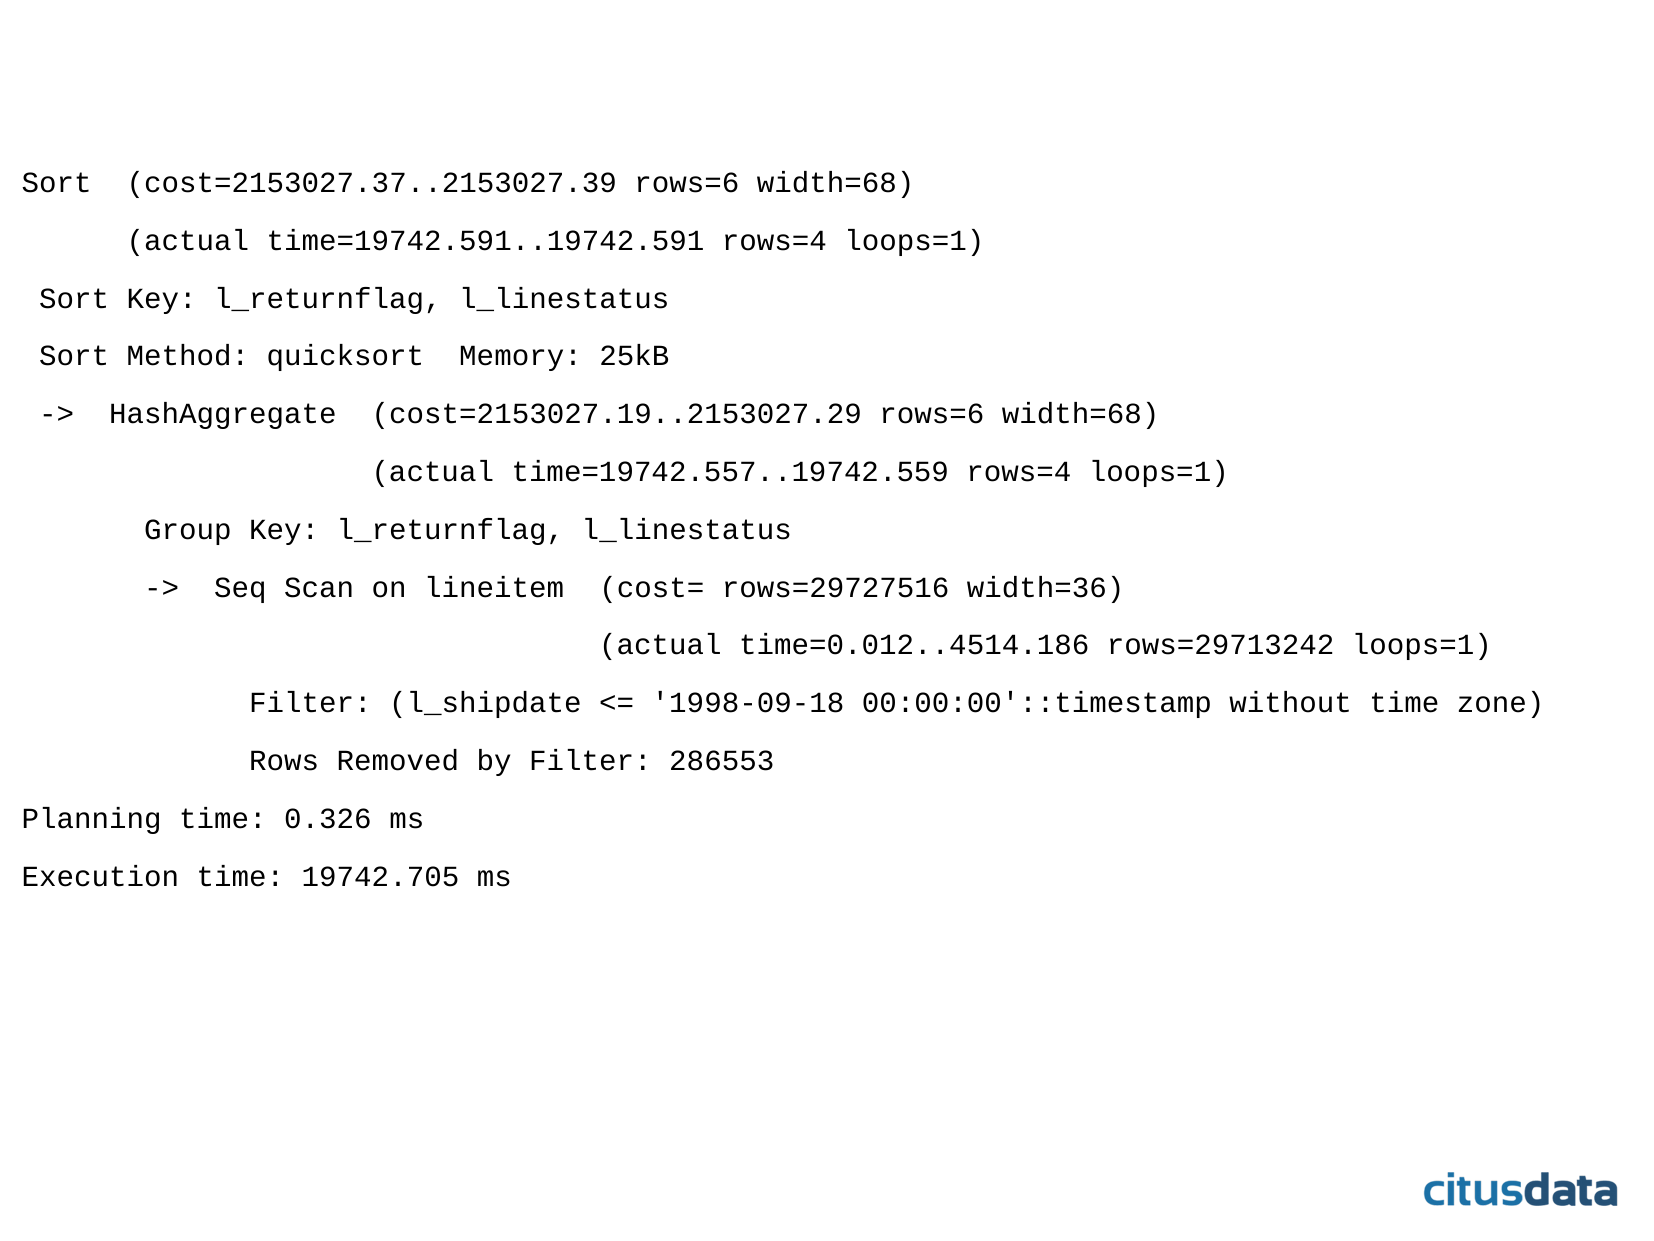

Sort  (cost=2153027.37..2153027.39 rows=6 width=68)
 (actual time=19742.591..19742.591 rows=4 loops=1)
 Sort Key: l_returnflag, l_linestatus
 Sort Method: quicksort  Memory: 25kB
 ->  HashAggregate  (cost=2153027.19..2153027.29 rows=6 width=68)
 (actual time=19742.557..19742.559 rows=4 loops=1)
       Group Key: l_returnflag, l_linestatus
       ->  Seq Scan on lineitem  (cost= rows=29727516 width=36)
 (actual time=0.012..4514.186 rows=29713242 loops=1)
             Filter: (l_shipdate <= '1998-09-18 00:00:00'::timestamp without time zone)
             Rows Removed by Filter: 286553
Planning time: 0.326 ms
Execution time: 19742.705 ms